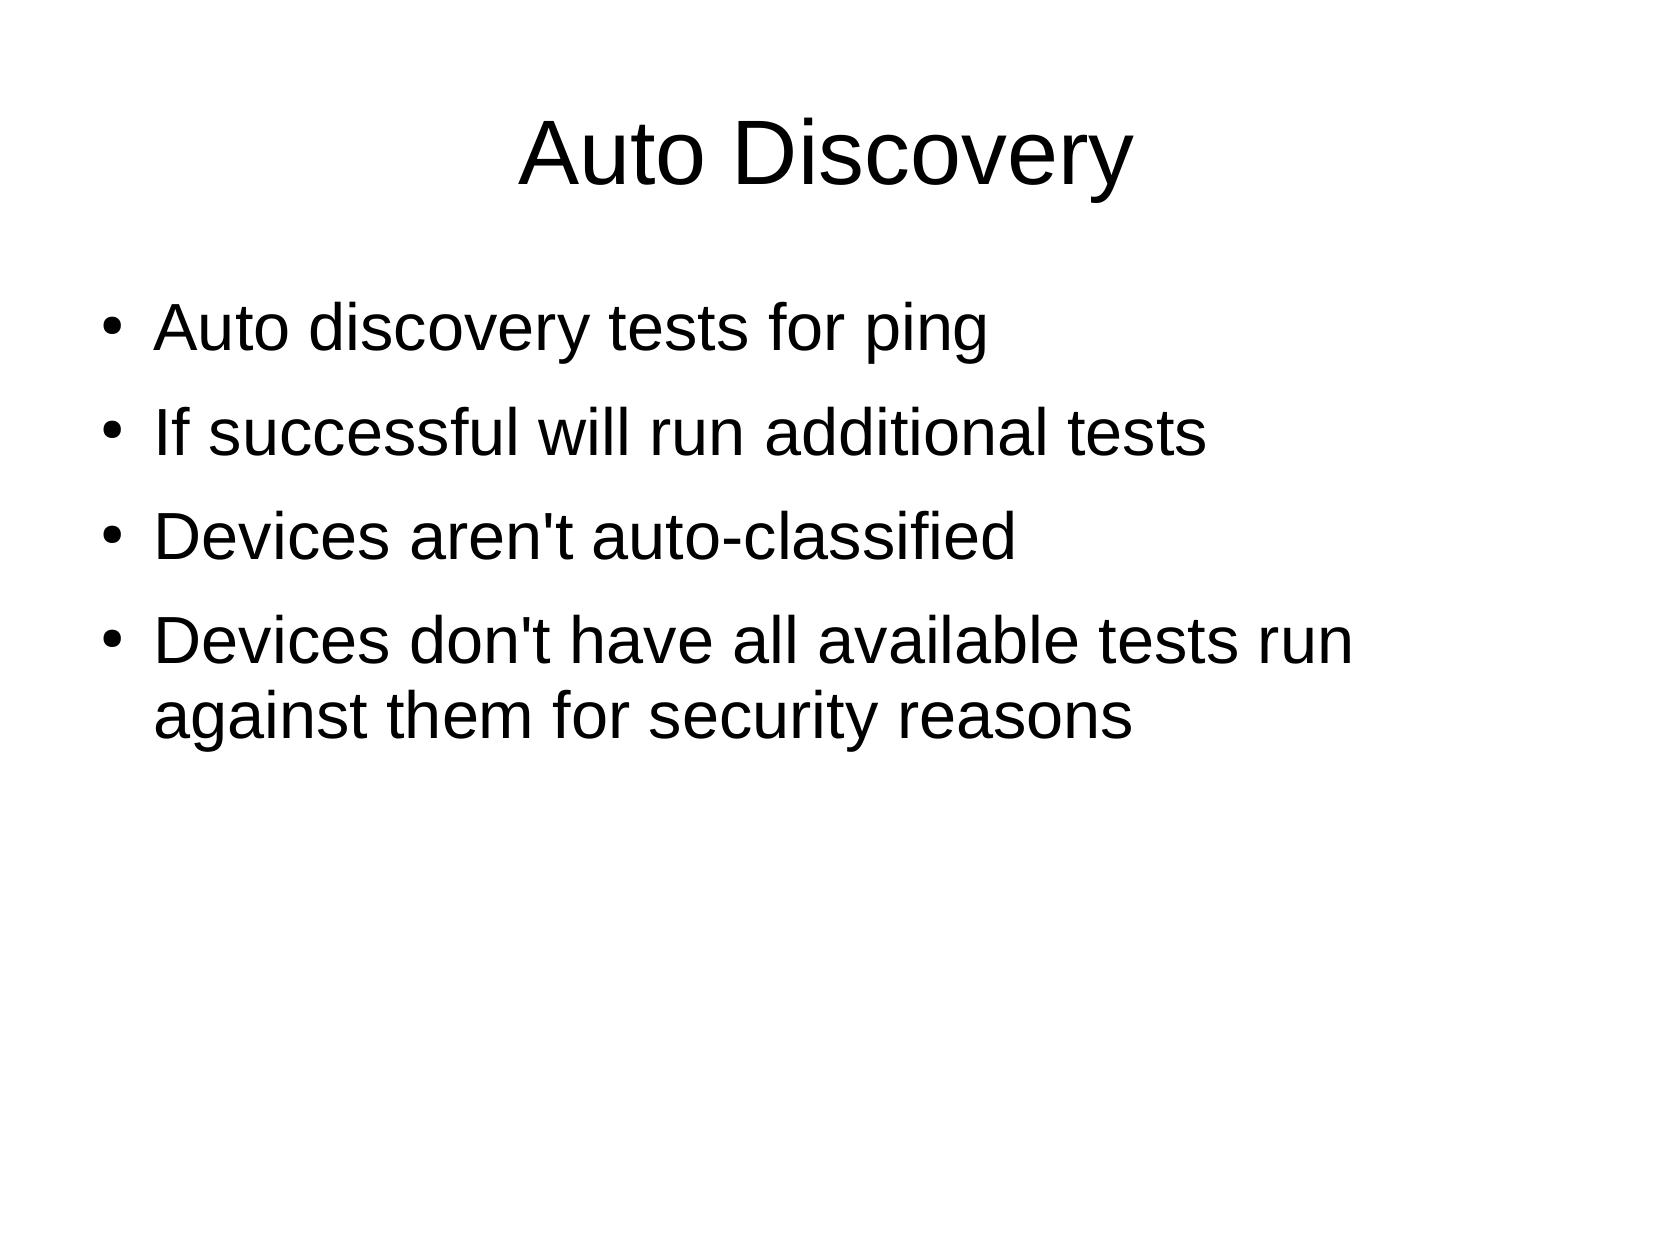

# Auto Discovery
Auto discovery tests for ping
If successful will run additional tests
Devices aren't auto-classified
Devices don't have all available tests run against them for security reasons